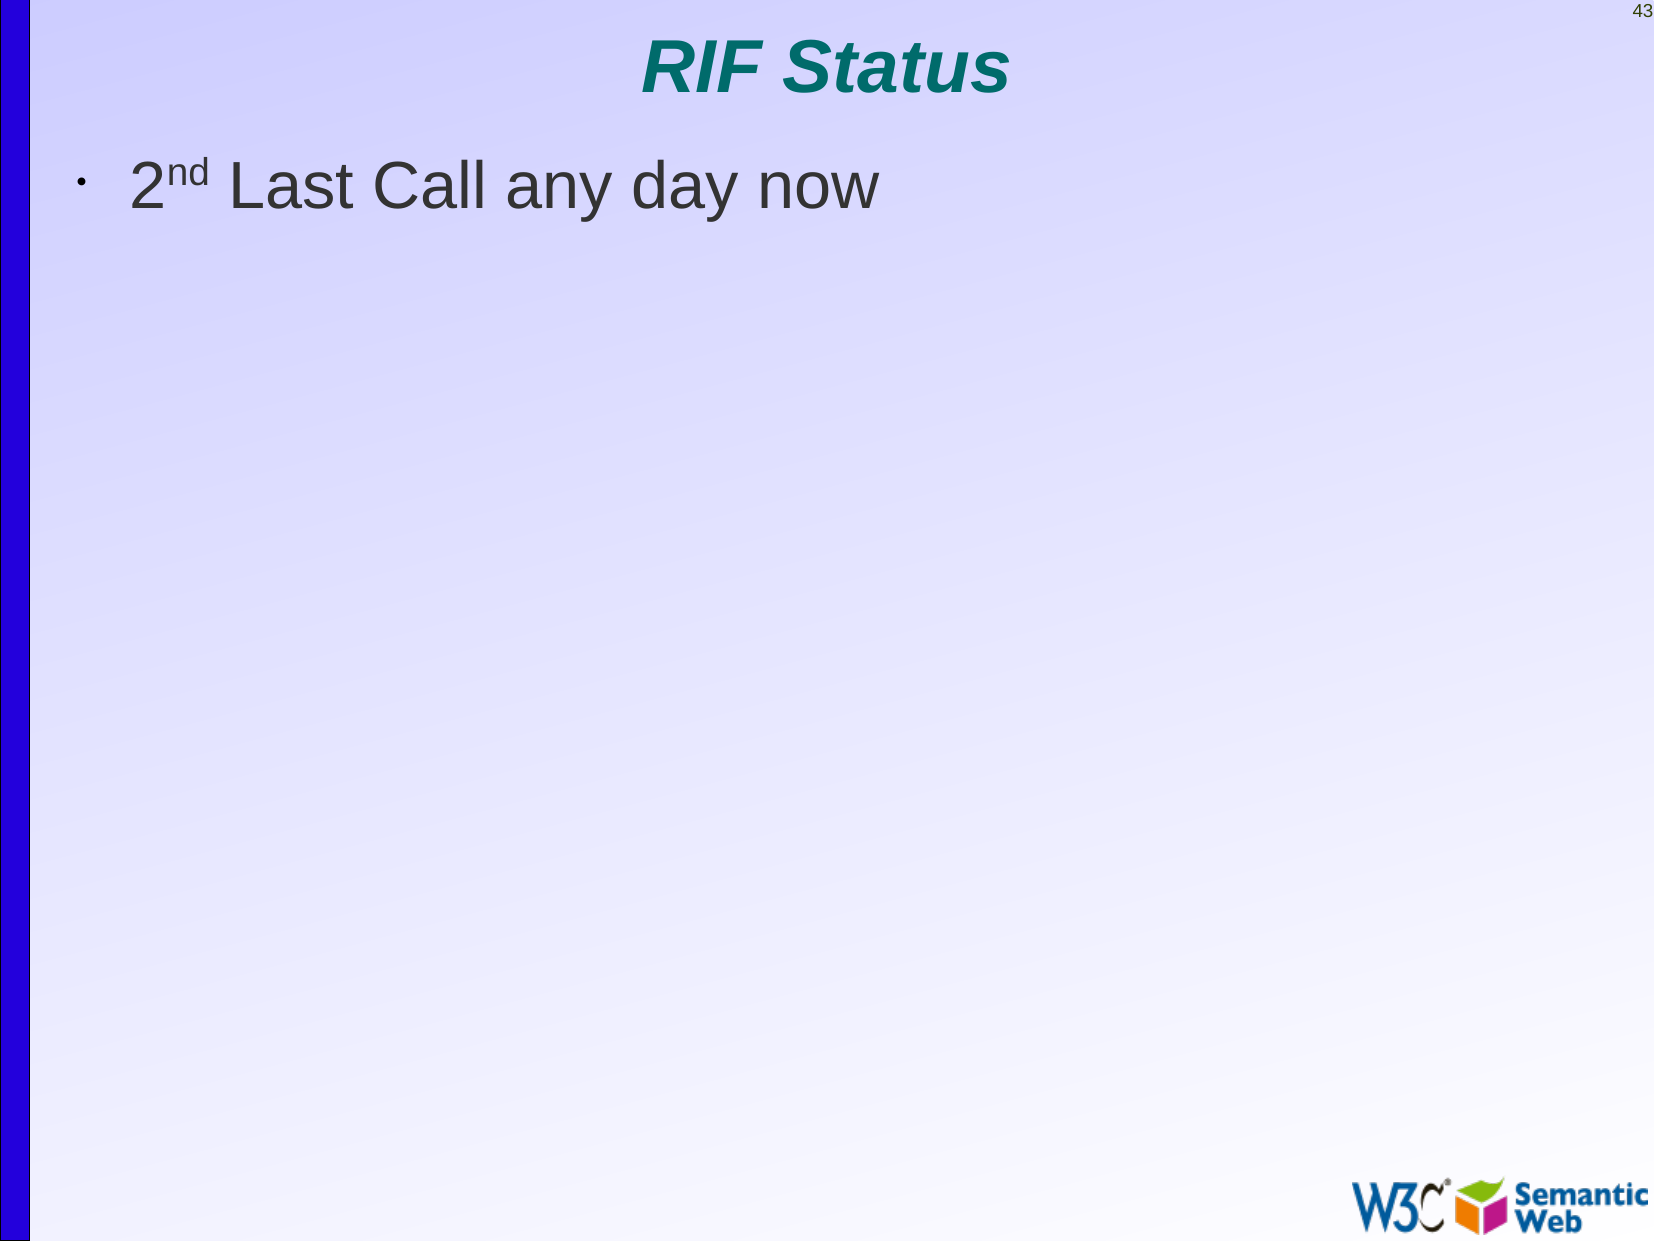

# RIF Status
2nd Last Call any day now